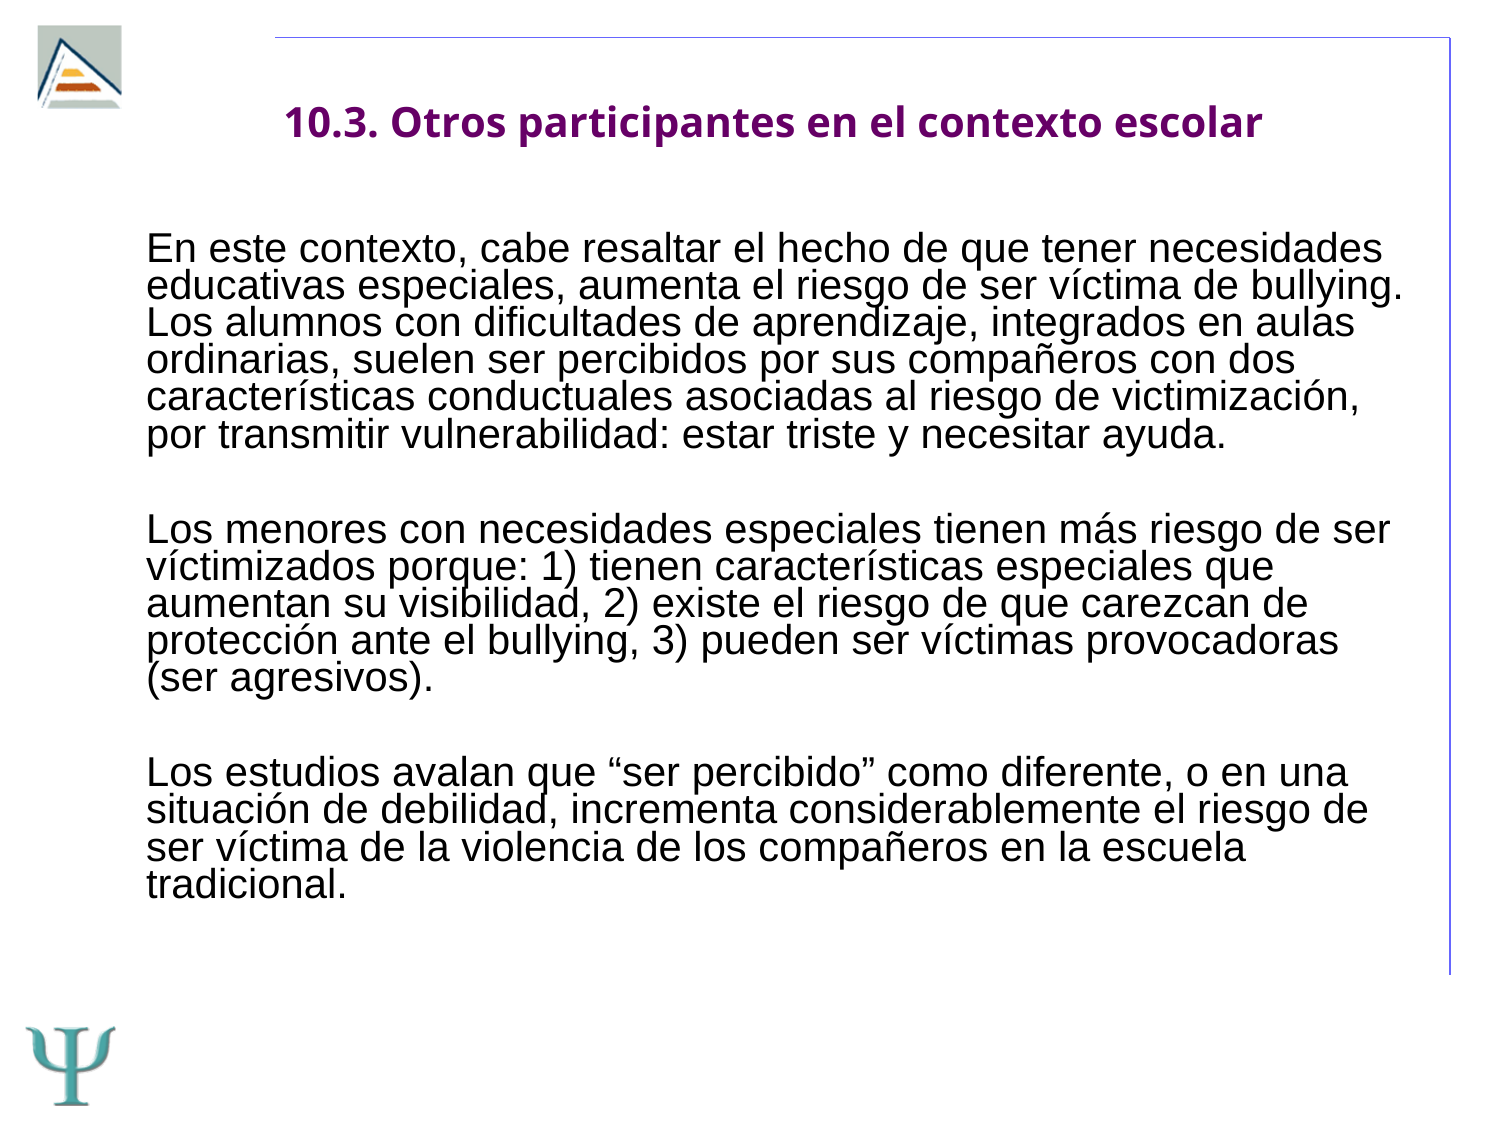

# 10.3. Otros participantes en el contexto escolar
	En este contexto, cabe resaltar el hecho de que tener necesidades educativas especiales, aumenta el riesgo de ser víctima de bullying. Los alumnos con dificultades de aprendizaje, integrados en aulas ordinarias, suelen ser percibidos por sus compañeros con dos características conductuales asociadas al riesgo de victimización, por transmitir vulnerabilidad: estar triste y necesitar ayuda.
	Los menores con necesidades especiales tienen más riesgo de ser víctimizados porque: 1) tienen características especiales que aumentan su visibilidad, 2) existe el riesgo de que carezcan de protección ante el bullying, 3) pueden ser víctimas provocadoras (ser agresivos).
	Los estudios avalan que “ser percibido” como diferente, o en una situación de debilidad, incrementa considerablemente el riesgo de ser víctima de la violencia de los compañeros en la escuela tradicional.